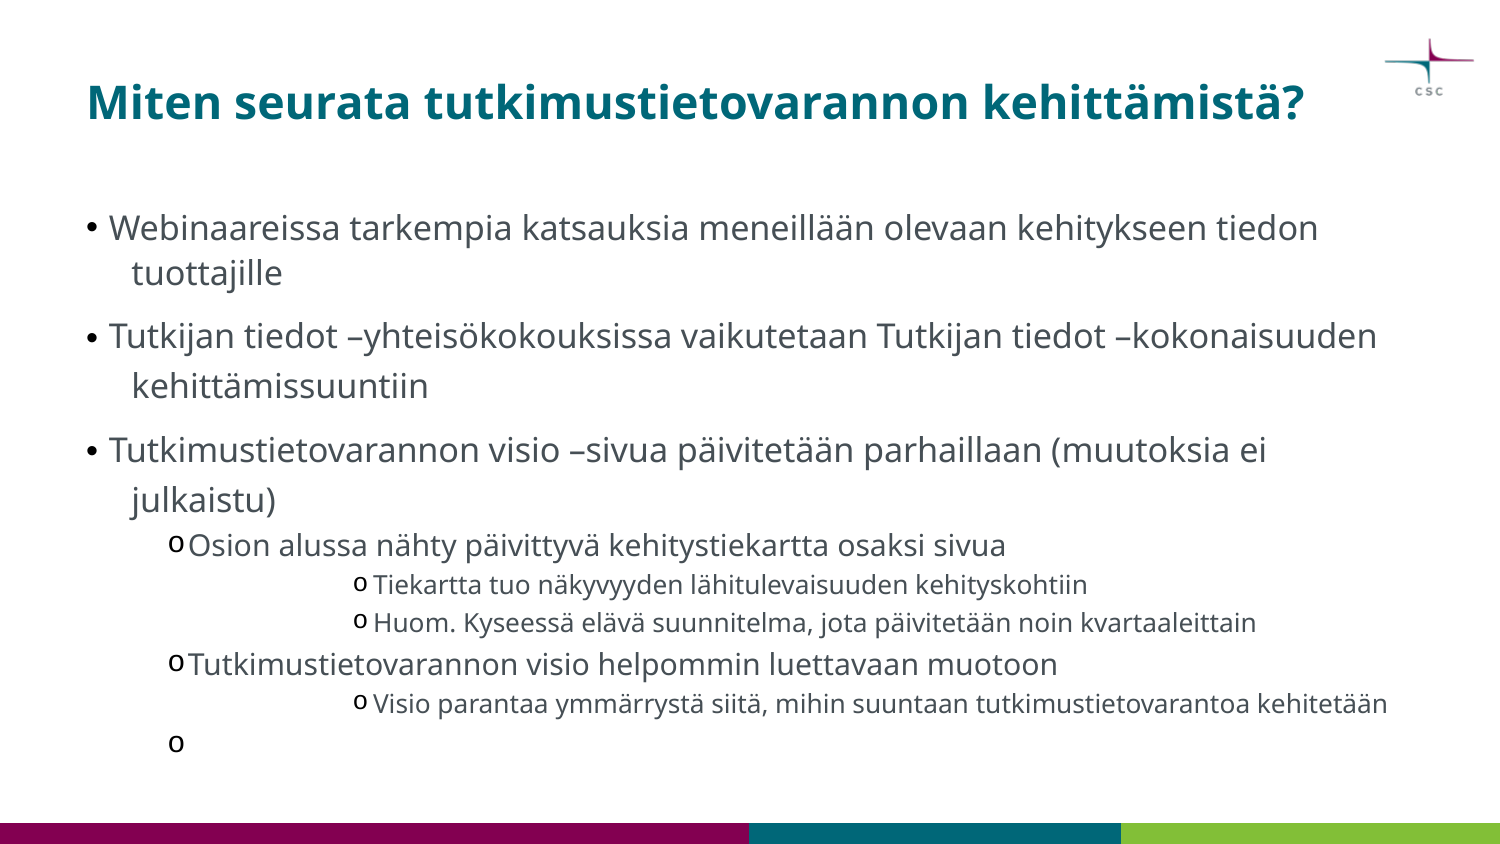

# Miten seurata tutkimustietovarannon kehittämistä?
Webinaareissa tarkempia katsauksia meneillään olevaan kehitykseen tiedon tuottajille
Tutkijan tiedot –yhteisökokouksissa vaikutetaan Tutkijan tiedot –kokonaisuuden kehittämissuuntiin
Tutkimustietovarannon visio –sivua päivitetään parhaillaan (muutoksia ei julkaistu)
Osion alussa nähty päivittyvä kehitystiekartta osaksi sivua
Tiekartta tuo näkyvyyden lähitulevaisuuden kehityskohtiin
Huom. Kyseessä elävä suunnitelma, jota päivitetään noin kvartaaleittain
Tutkimustietovarannon visio helpommin luettavaan muotoon
Visio parantaa ymmärrystä siitä, mihin suuntaan tutkimustietovarantoa kehitetään